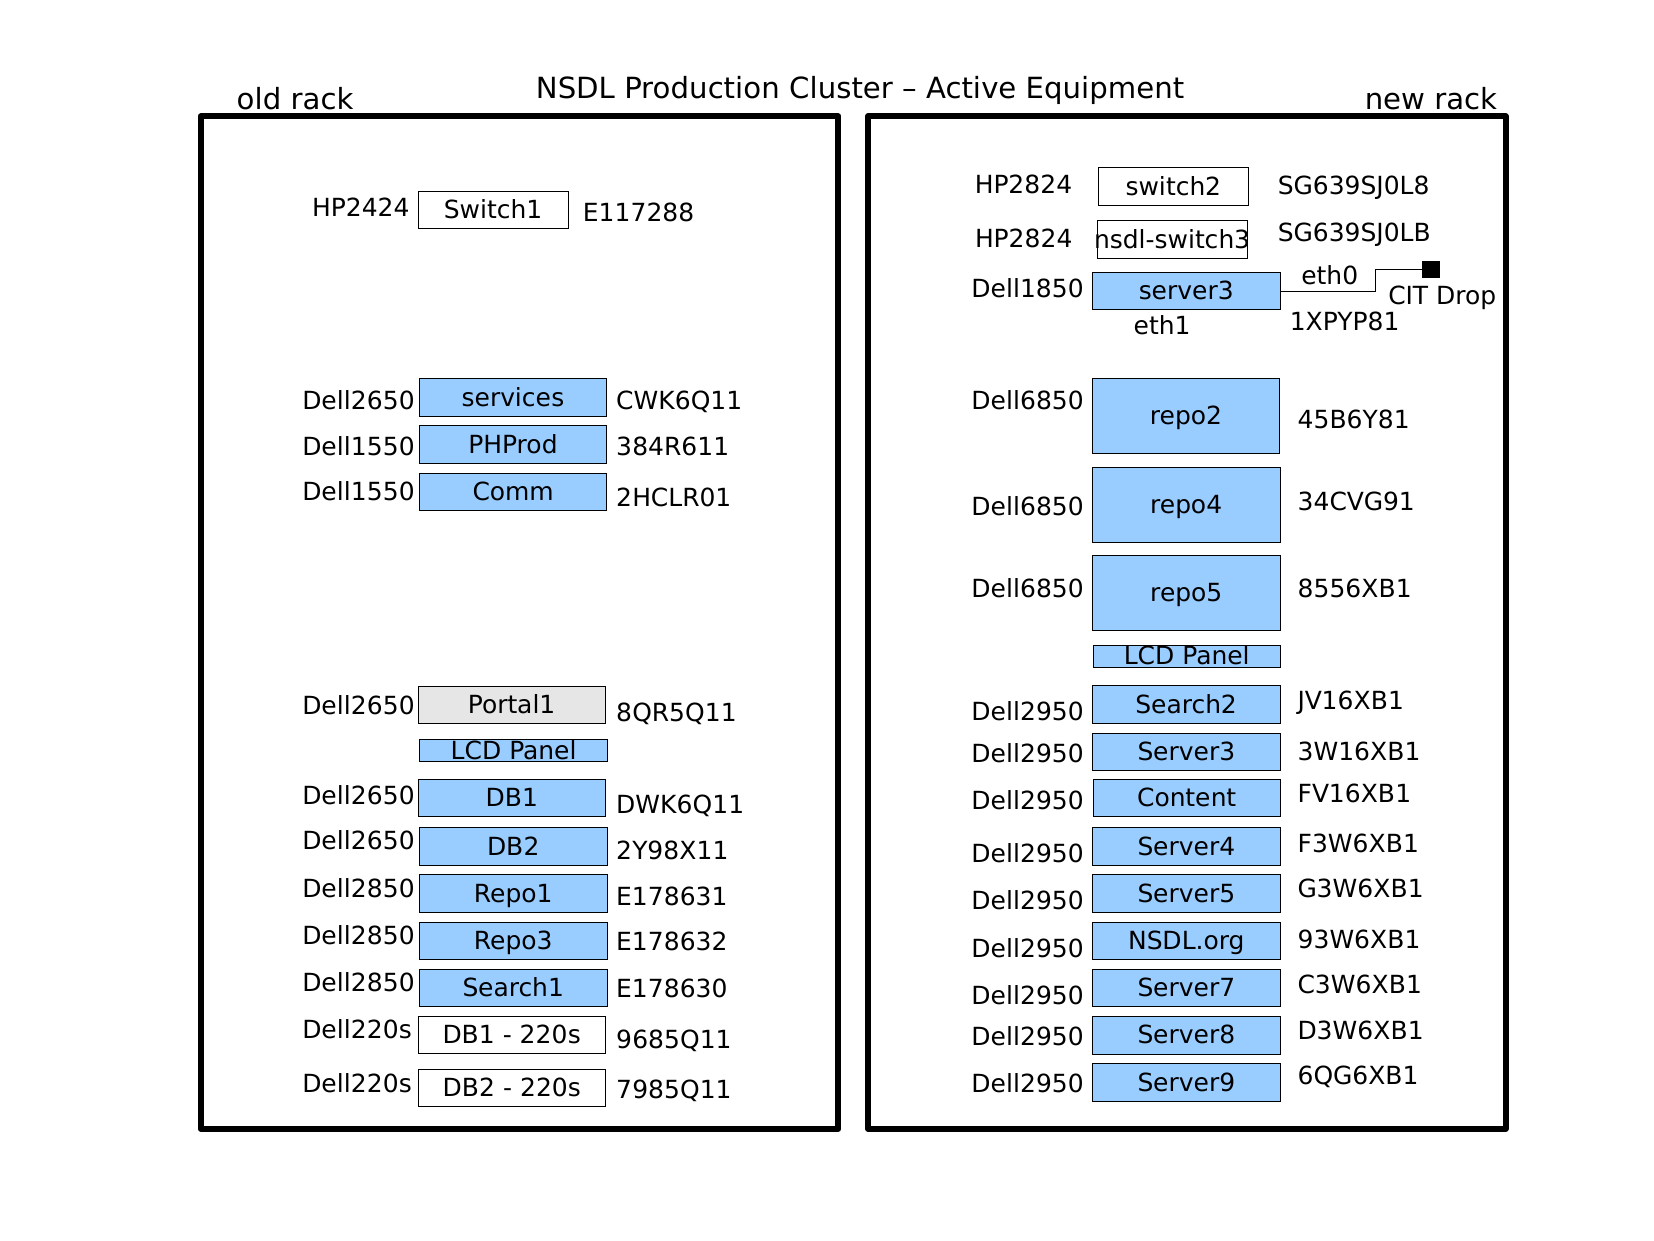

NSDL Production Cluster – Active Equipment
old rack
new rack
HP2824
SG639SJ0L8
switch2
HP2424
E117288
Switch1
SG639SJ0LB
HP2824
nsdl-switch3
eth0
Dell1850
server3
CIT Drop
1XPYP81
eth1
repo2
services
Dell2650
CWK6Q11
Dell6850
45B6Y81
Dell1550
384R611
PHProd
repo4
Dell1550
Comm
2HCLR01
34CVG91
Dell6850
repo5
Dell6850
8556XB1
LCD Panel
JV16XB1
Dell2650
Search2
Portal1
Dell2950
8QR5Q11
3W16XB1
Dell2950
Server3
LCD Panel
FV16XB1
Dell2650
Dell2950
DB1
Content
DWK6Q11
Dell2650
F3W6XB1
Server4
DB2
2Y98X11
Dell2950
G3W6XB1
Dell2850
E178631
Server5
Repo1
Dell2950
Dell2850
93W6XB1
E178632
NSDL.org
Repo3
Dell2950
Dell2850
C3W6XB1
E178630
Server7
Search1
Dell2950
Dell220s
D3W6XB1
Dell2950
DB1 - 220s
Server8
9685Q11
6QG6XB1
Dell220s
Dell2950
Server9
7985Q11
DB2 - 220s